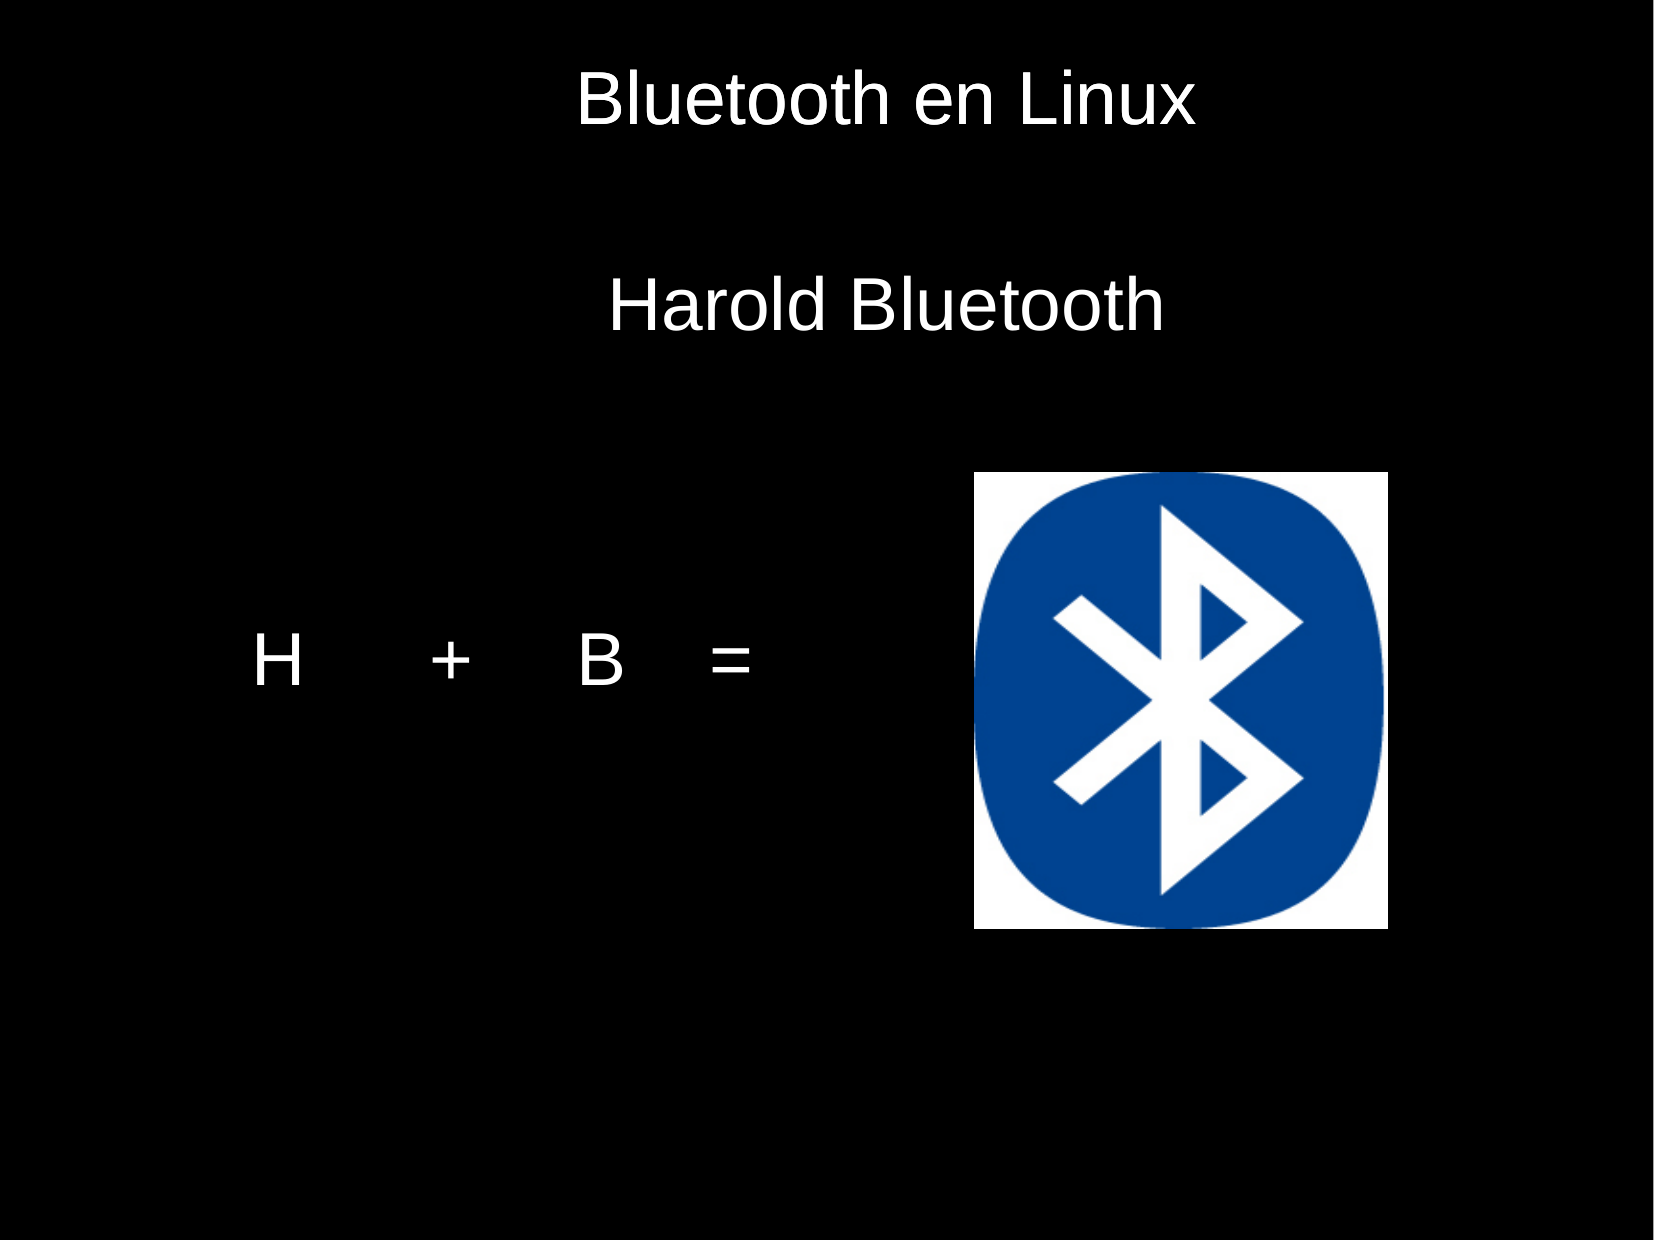

Bluetooth en Linux
Bluetooth en Linux
Harold Bluetooth
H + B =